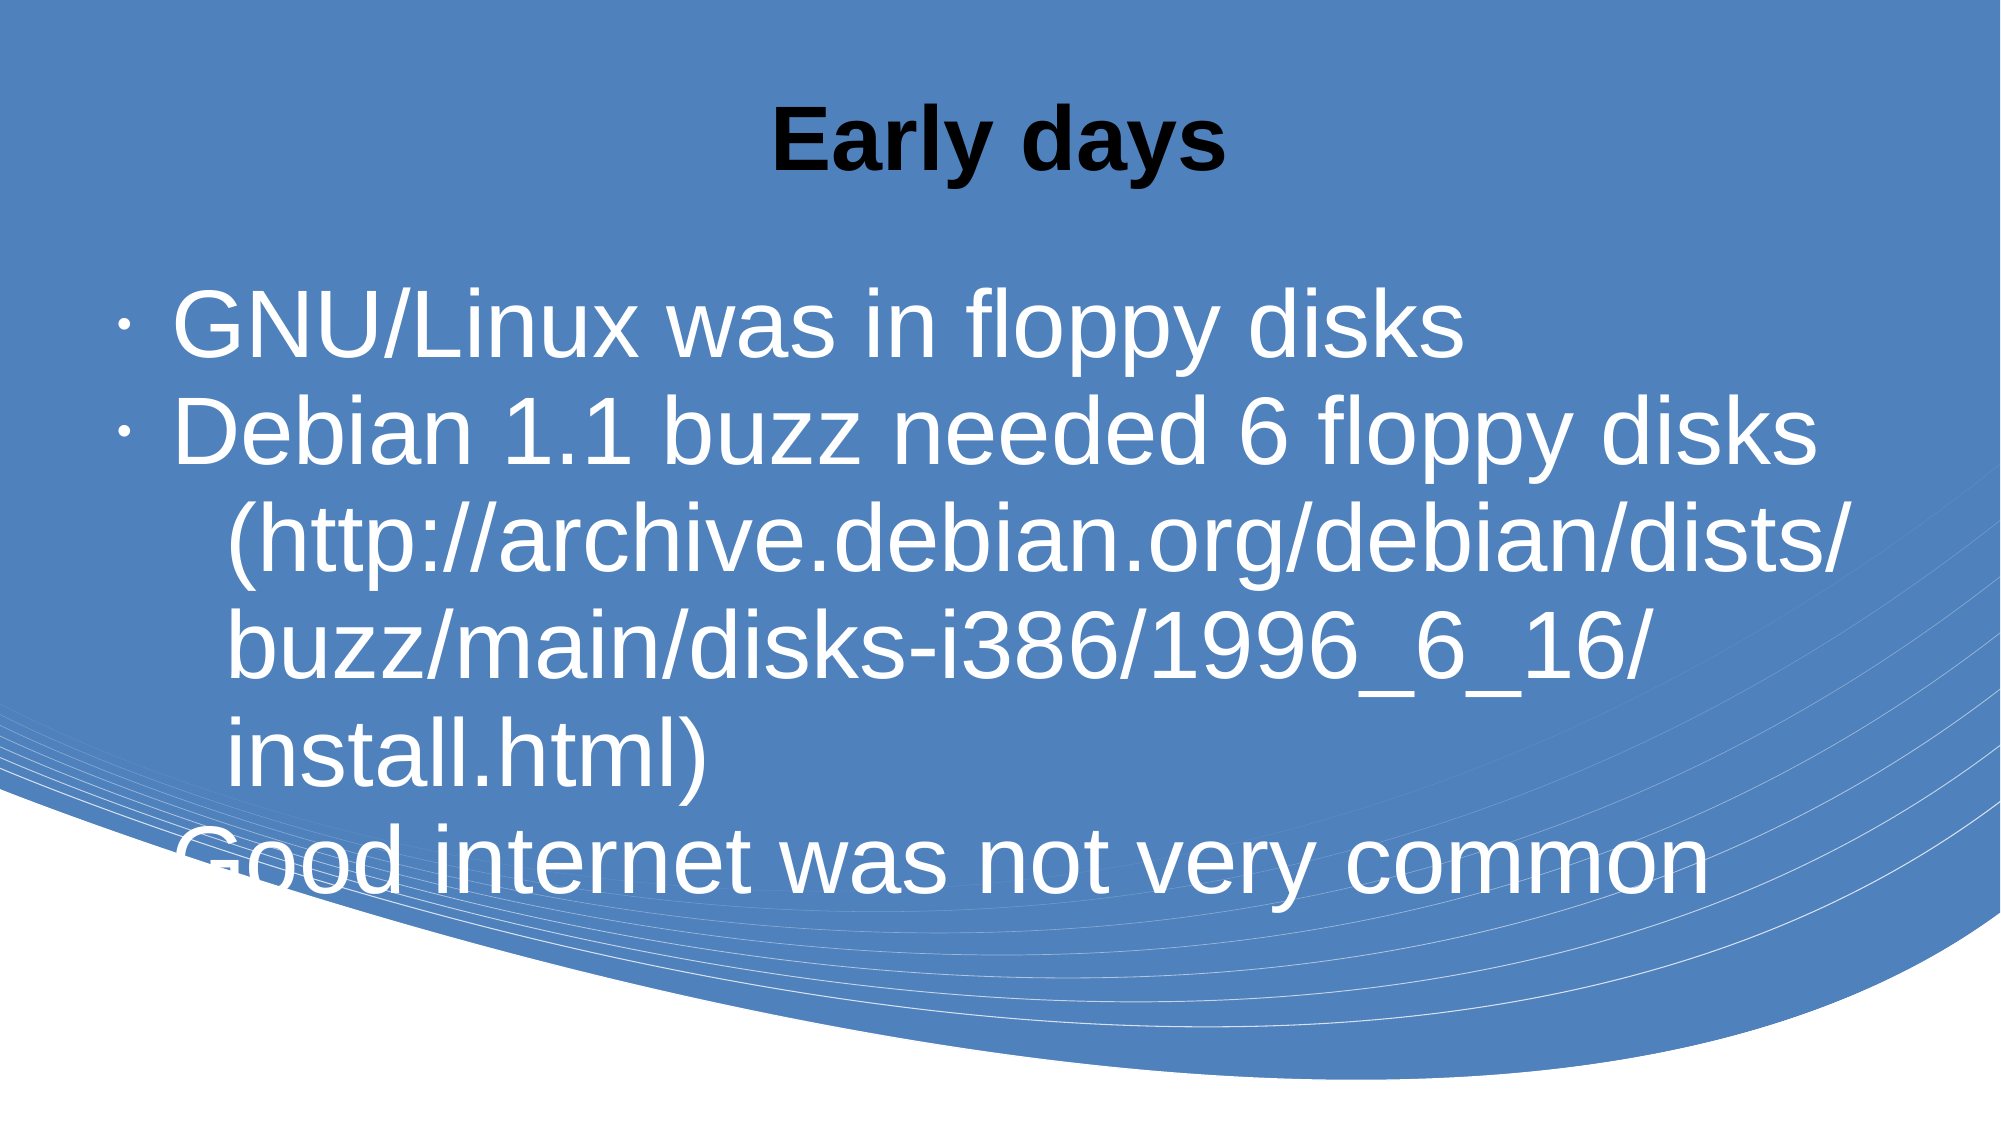

Early days
# GNU/Linux was in floppy disks
Debian 1.1 buzz needed 6 floppy disks (http://archive.debian.org/debian/dists/buzz/main/disks-i386/1996_6_16/install.html)
Good internet was not very common